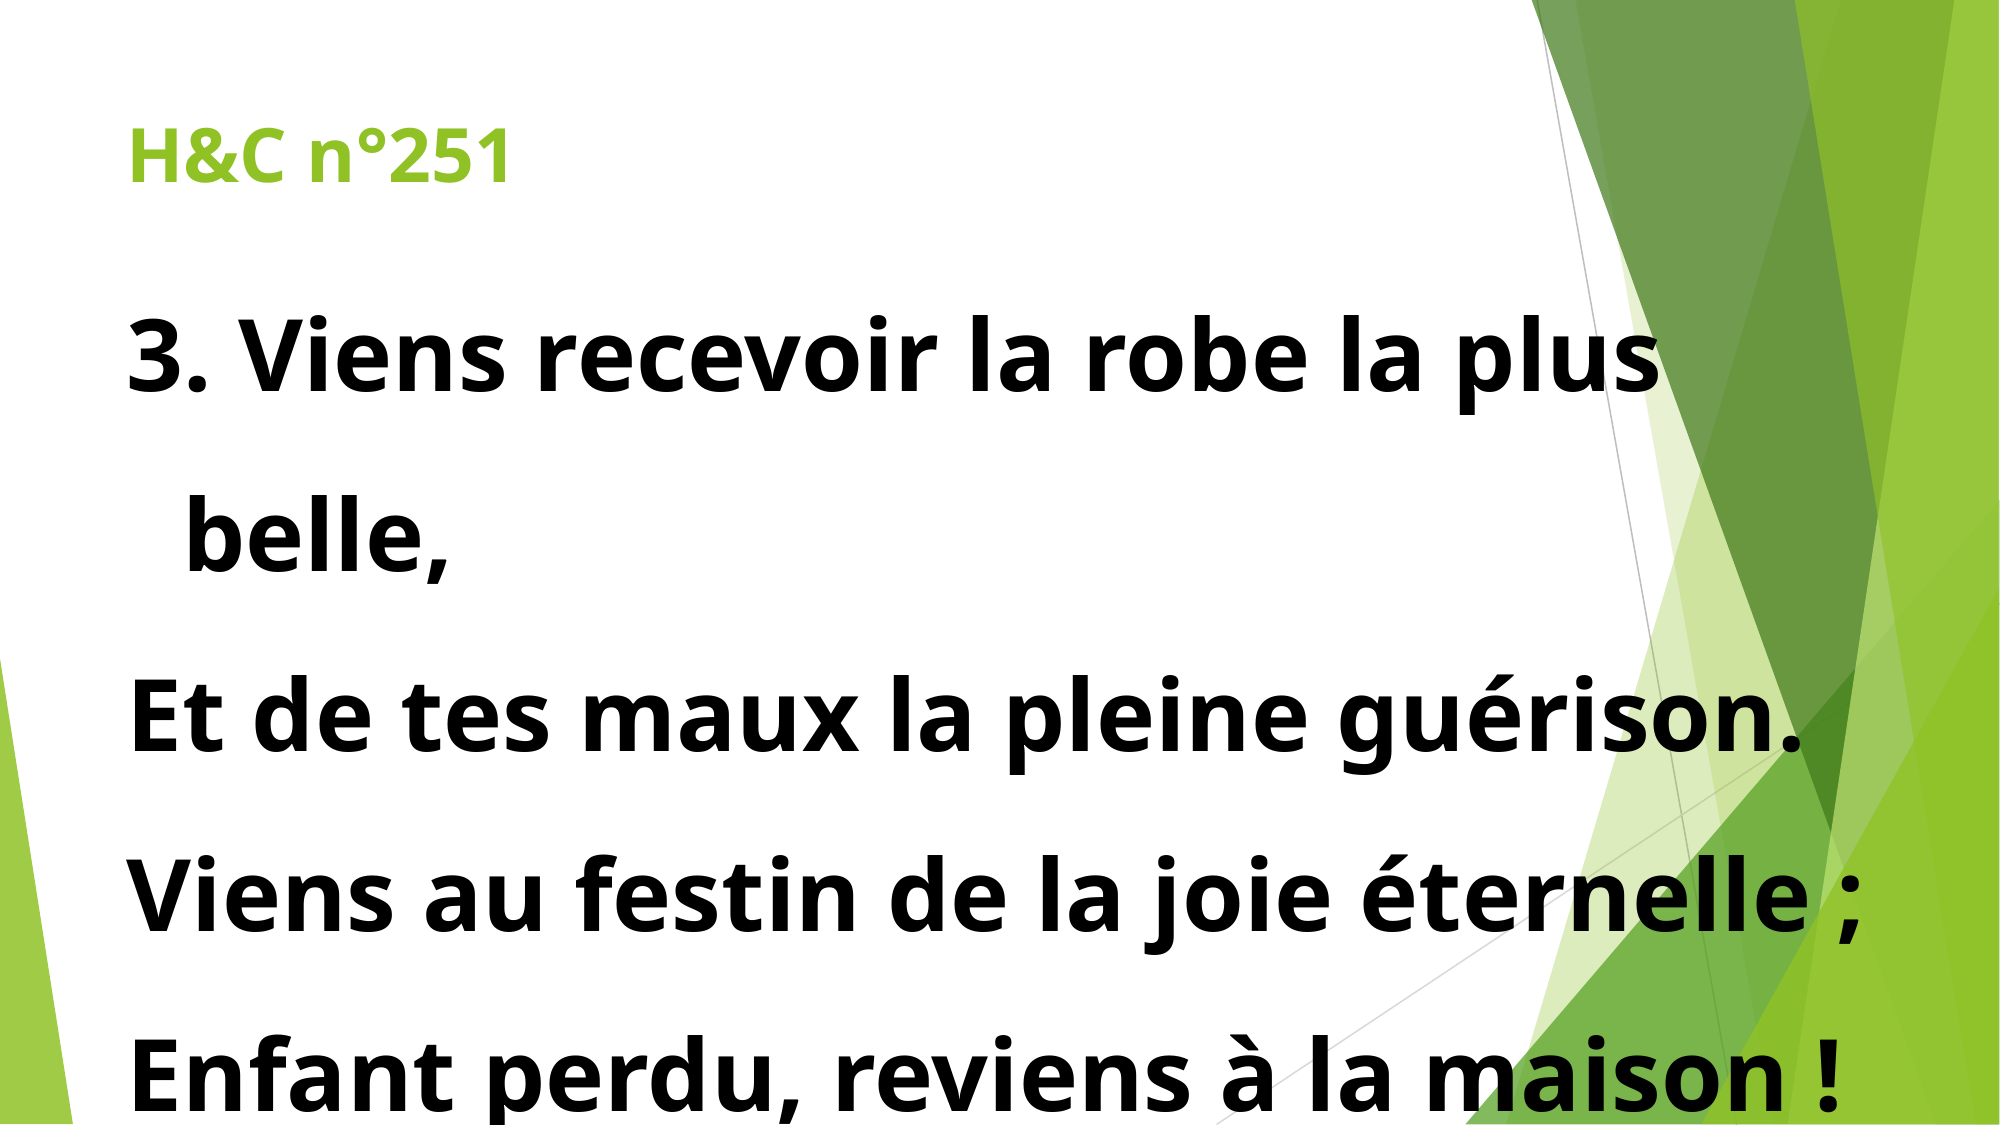

H&C n°251
3. Viens recevoir la robe la plus belle,
Et de tes maux la pleine guérison.
Viens au festin de la joie éternelle ;
Enfant perdu, reviens à la maison !